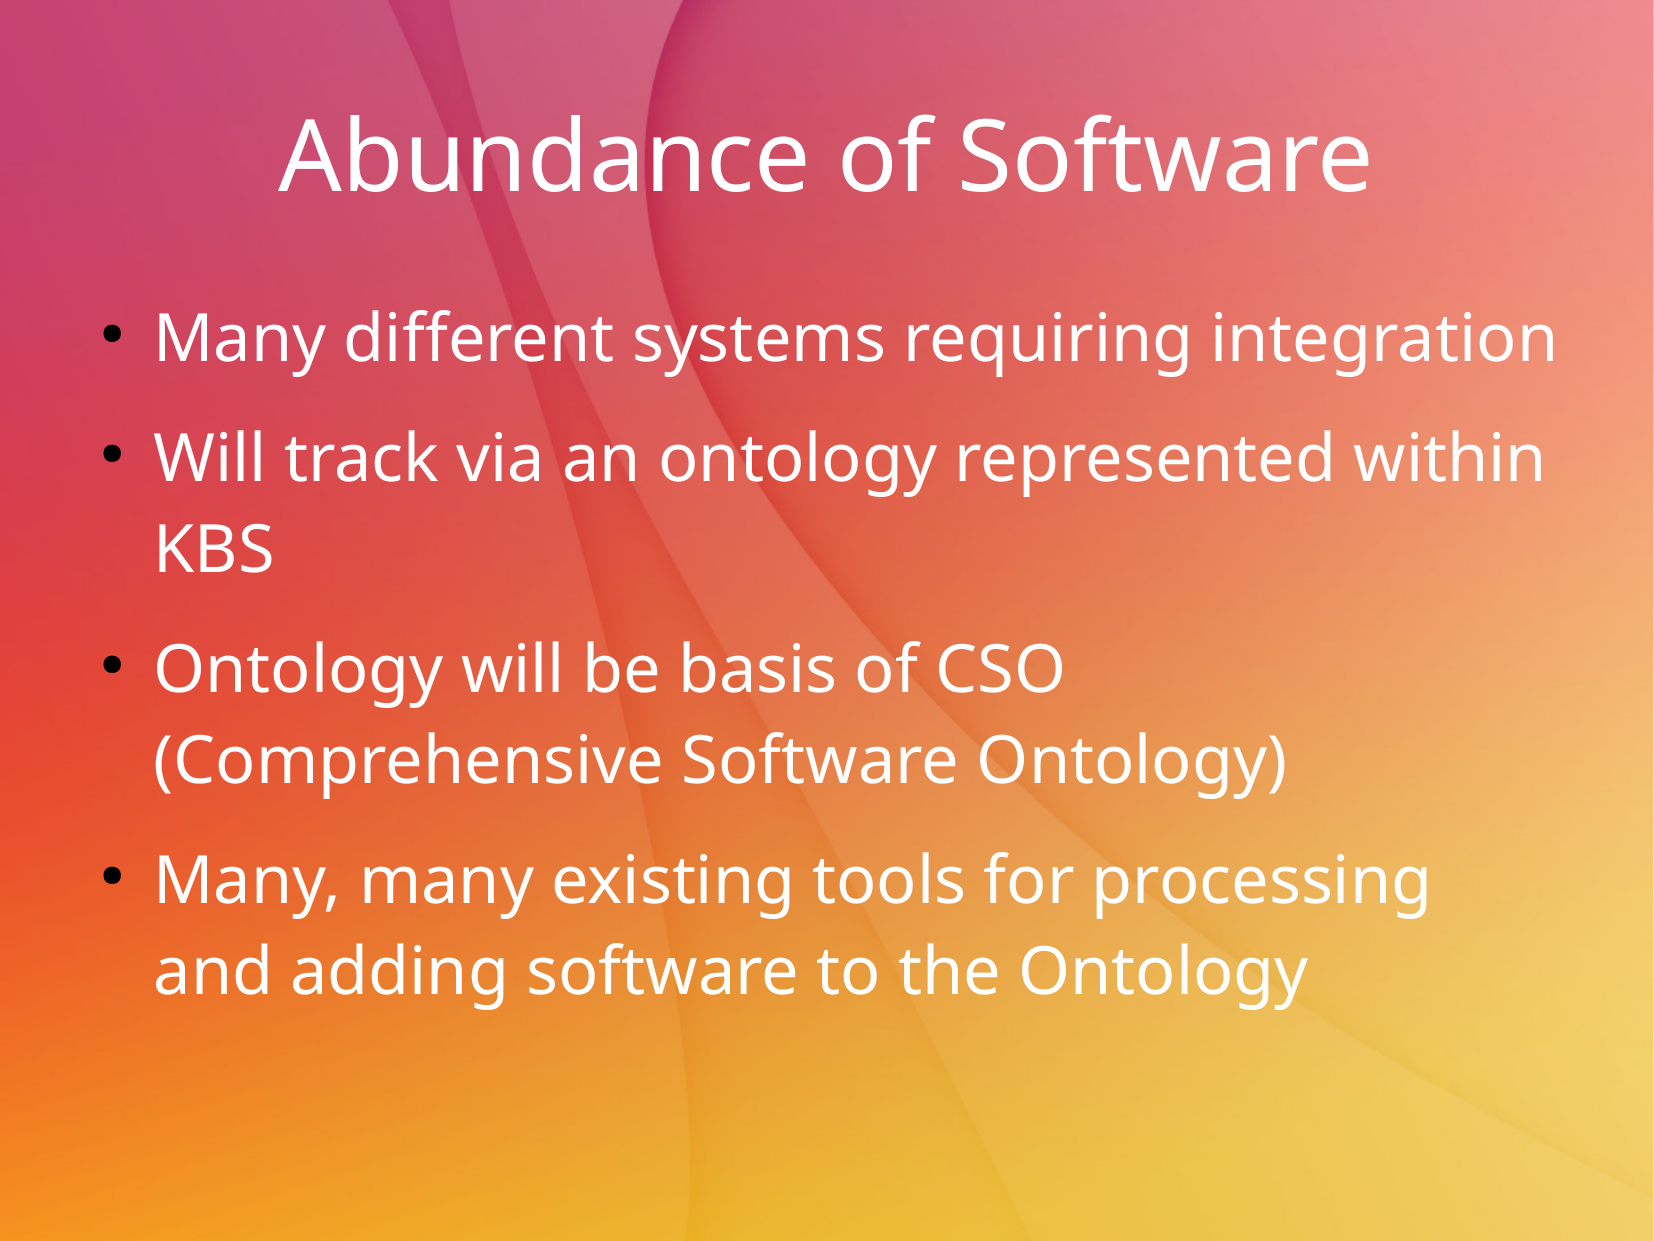

# Abundance of Software
Many different systems requiring integration
Will track via an ontology represented within KBS
Ontology will be basis of CSO (Comprehensive Software Ontology)
Many, many existing tools for processing and adding software to the Ontology